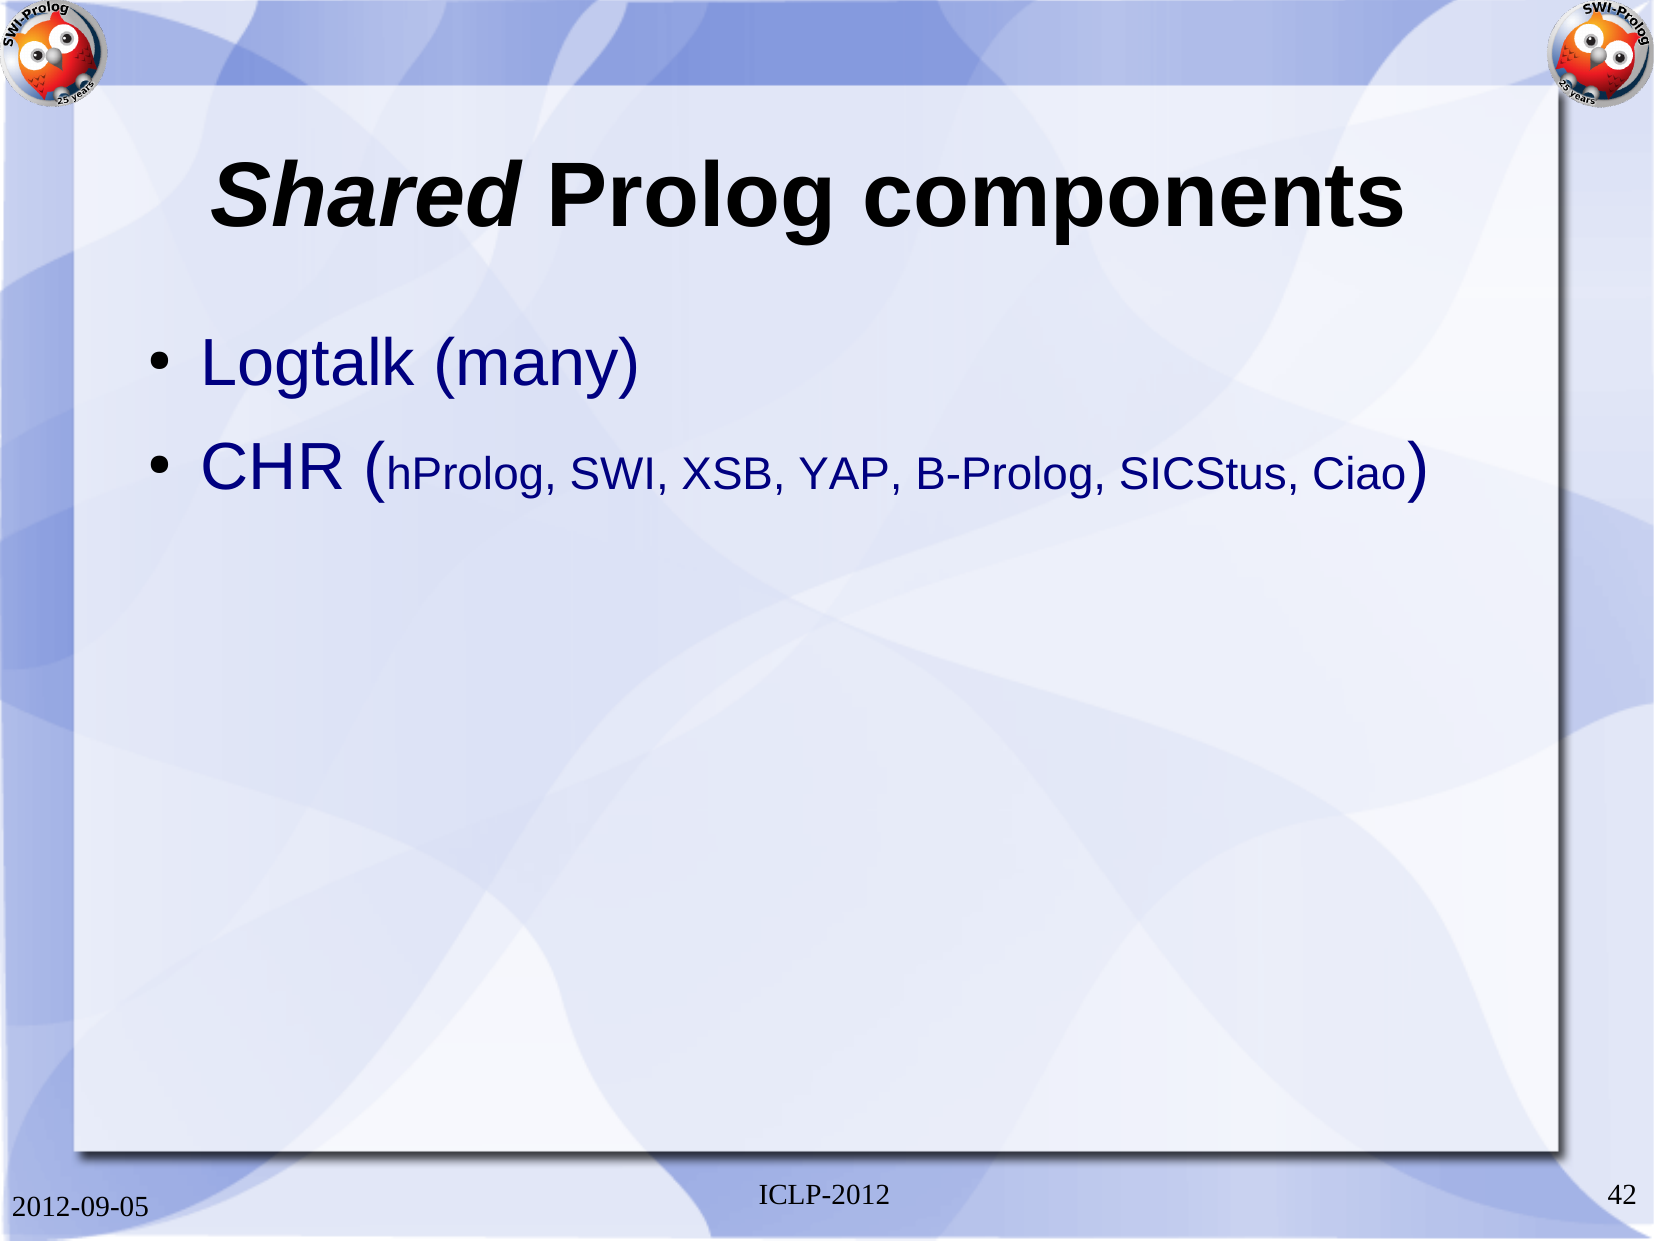

# Shared Prolog components
Logtalk (many)
CHR (hProlog, SWI, XSB, YAP, B-Prolog, SICStus, Ciao)
ICLP-2012
42
2012-09-05